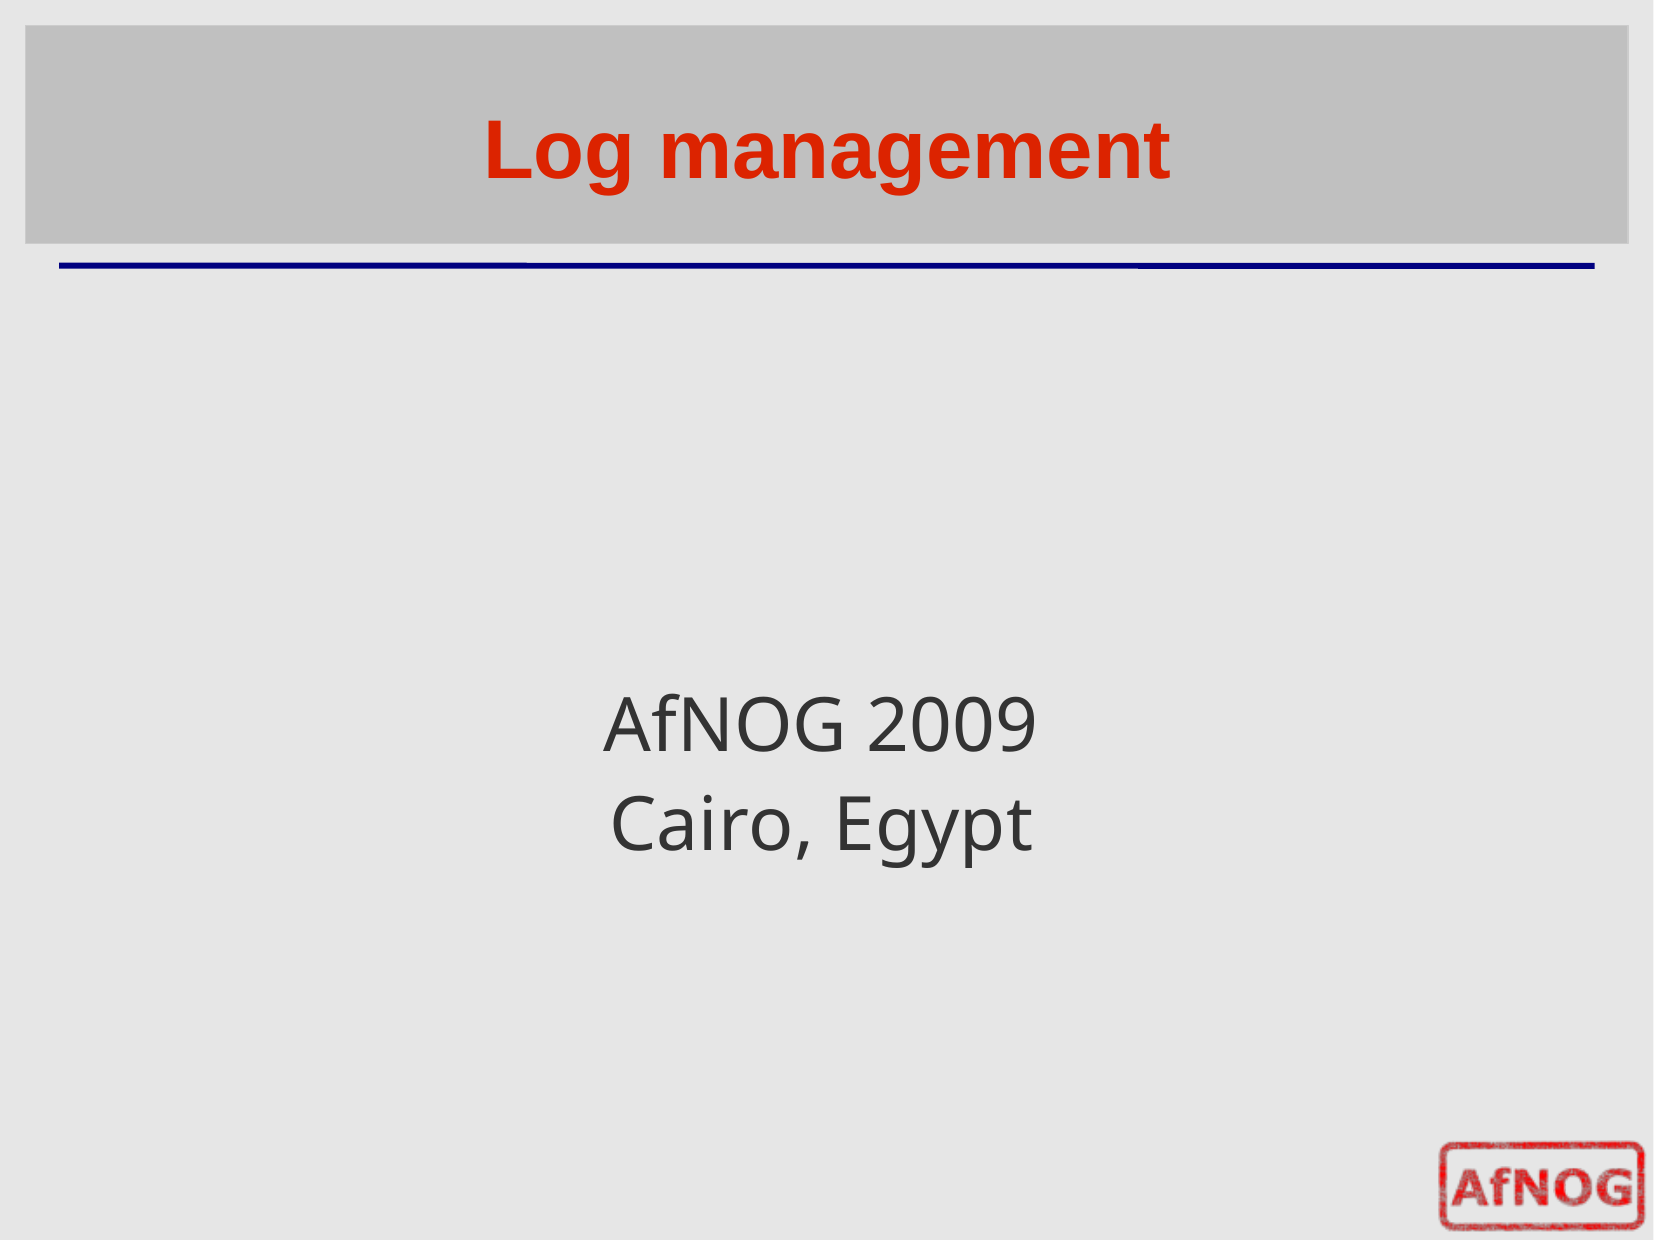

Log management
# AfNOG 2009
Cairo, Egypt